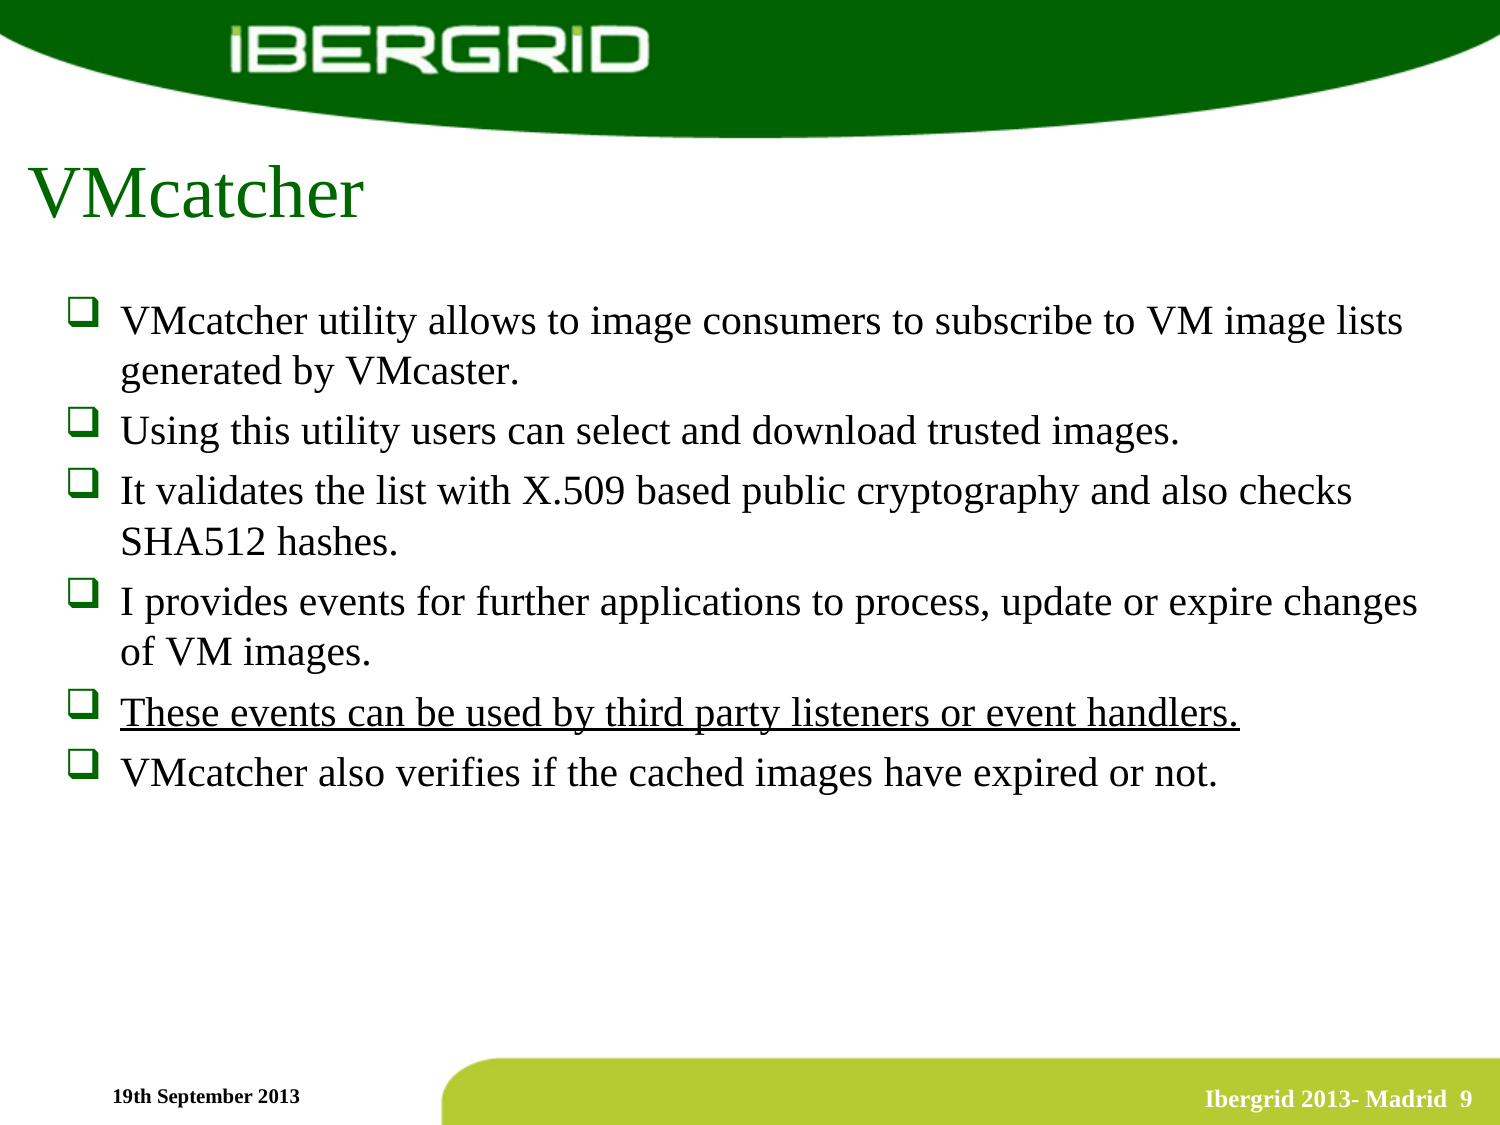

VMcatcher
VMcatcher utility allows to image consumers to subscribe to VM image lists generated by VMcaster.
Using this utility users can select and download trusted images.
It validates the list with X.509 based public cryptography and also checks SHA512 hashes.
I provides events for further applications to process, update or expire changes of VM images.
These events can be used by third party listeners or event handlers.
VMcatcher also verifies if the cached images have expired or not.
19th September 2013
Ibergrid 2013- Madrid